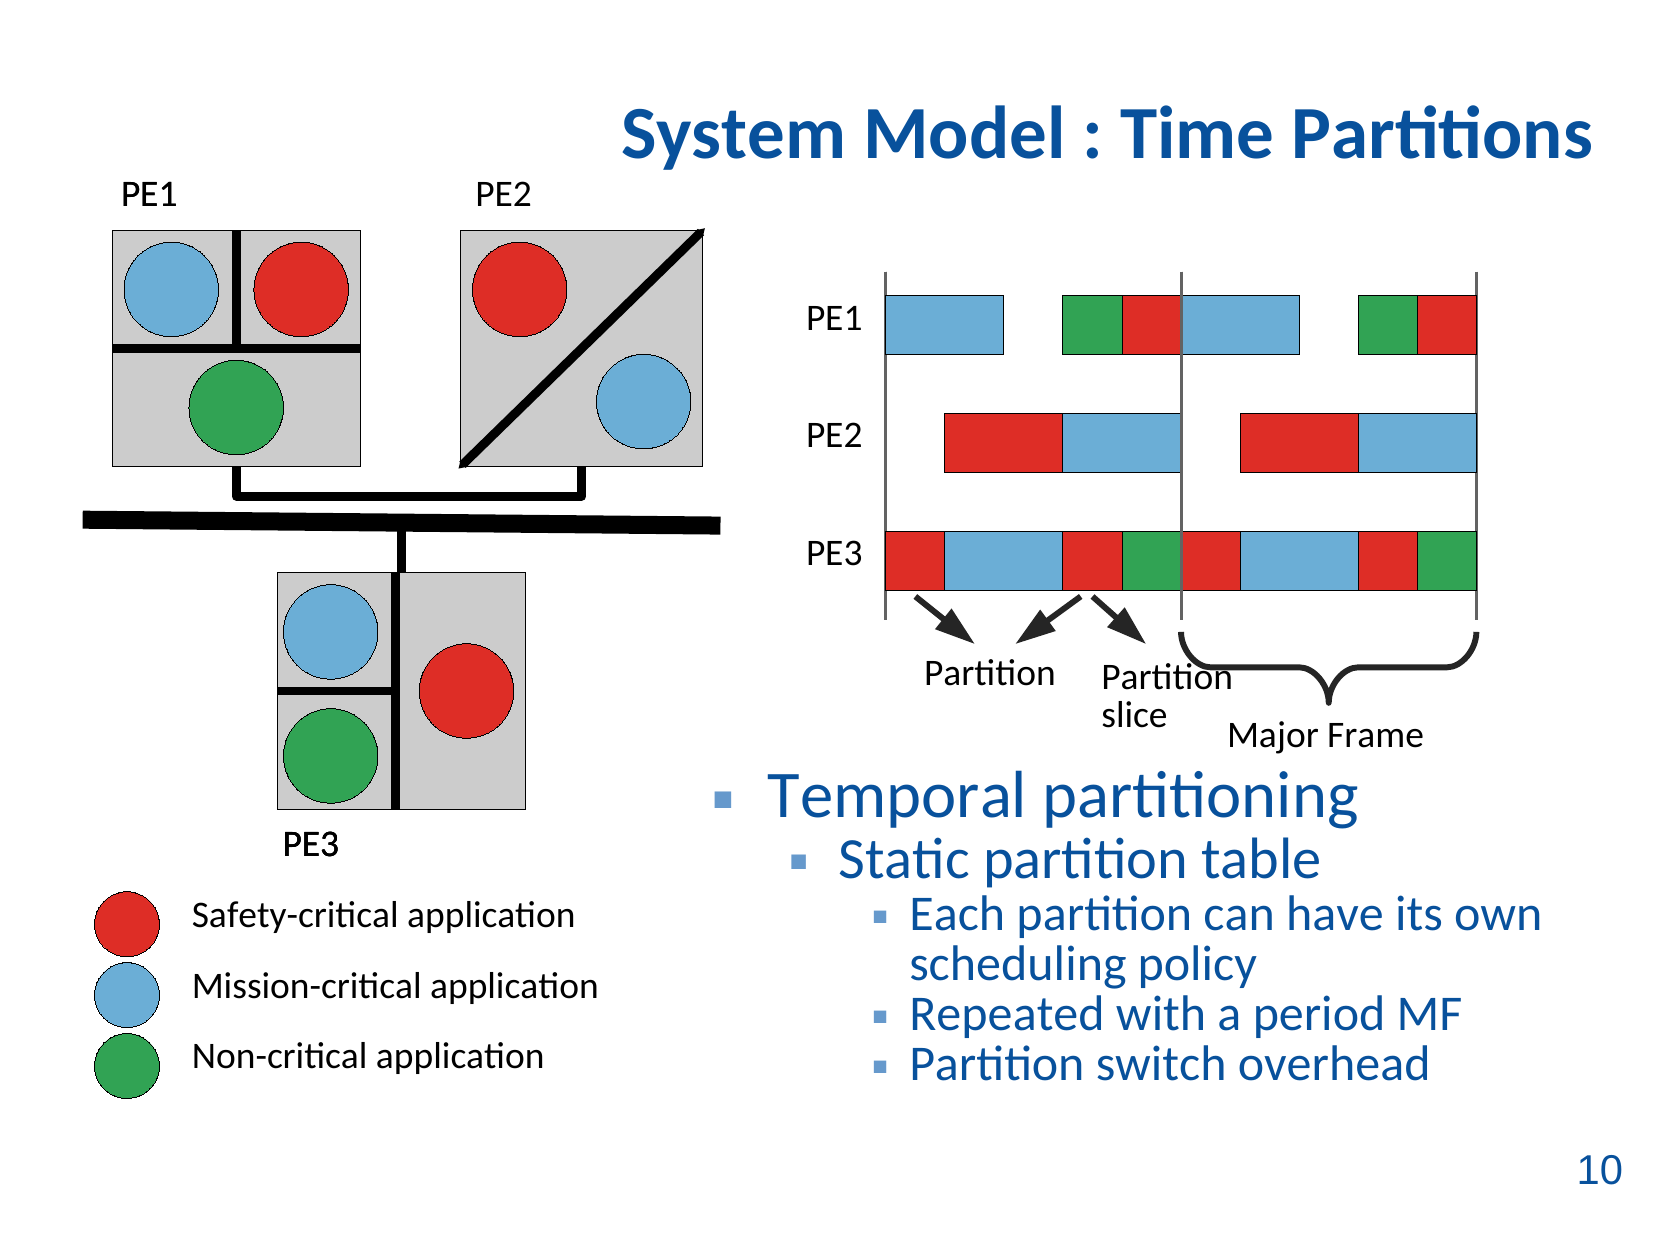

# System Model : Time Partitions
PE1
PE1
PE2
PE1
PE2
PE3
Partition
Partition slice
Major Frame
Temporal partitioning
Static partition table
Each partition can have its own scheduling policy
Repeated with a period MF
Partition switch overhead
PE3
PE3
PE3
Safety-critical application
Mission-critical application
Non-critical application